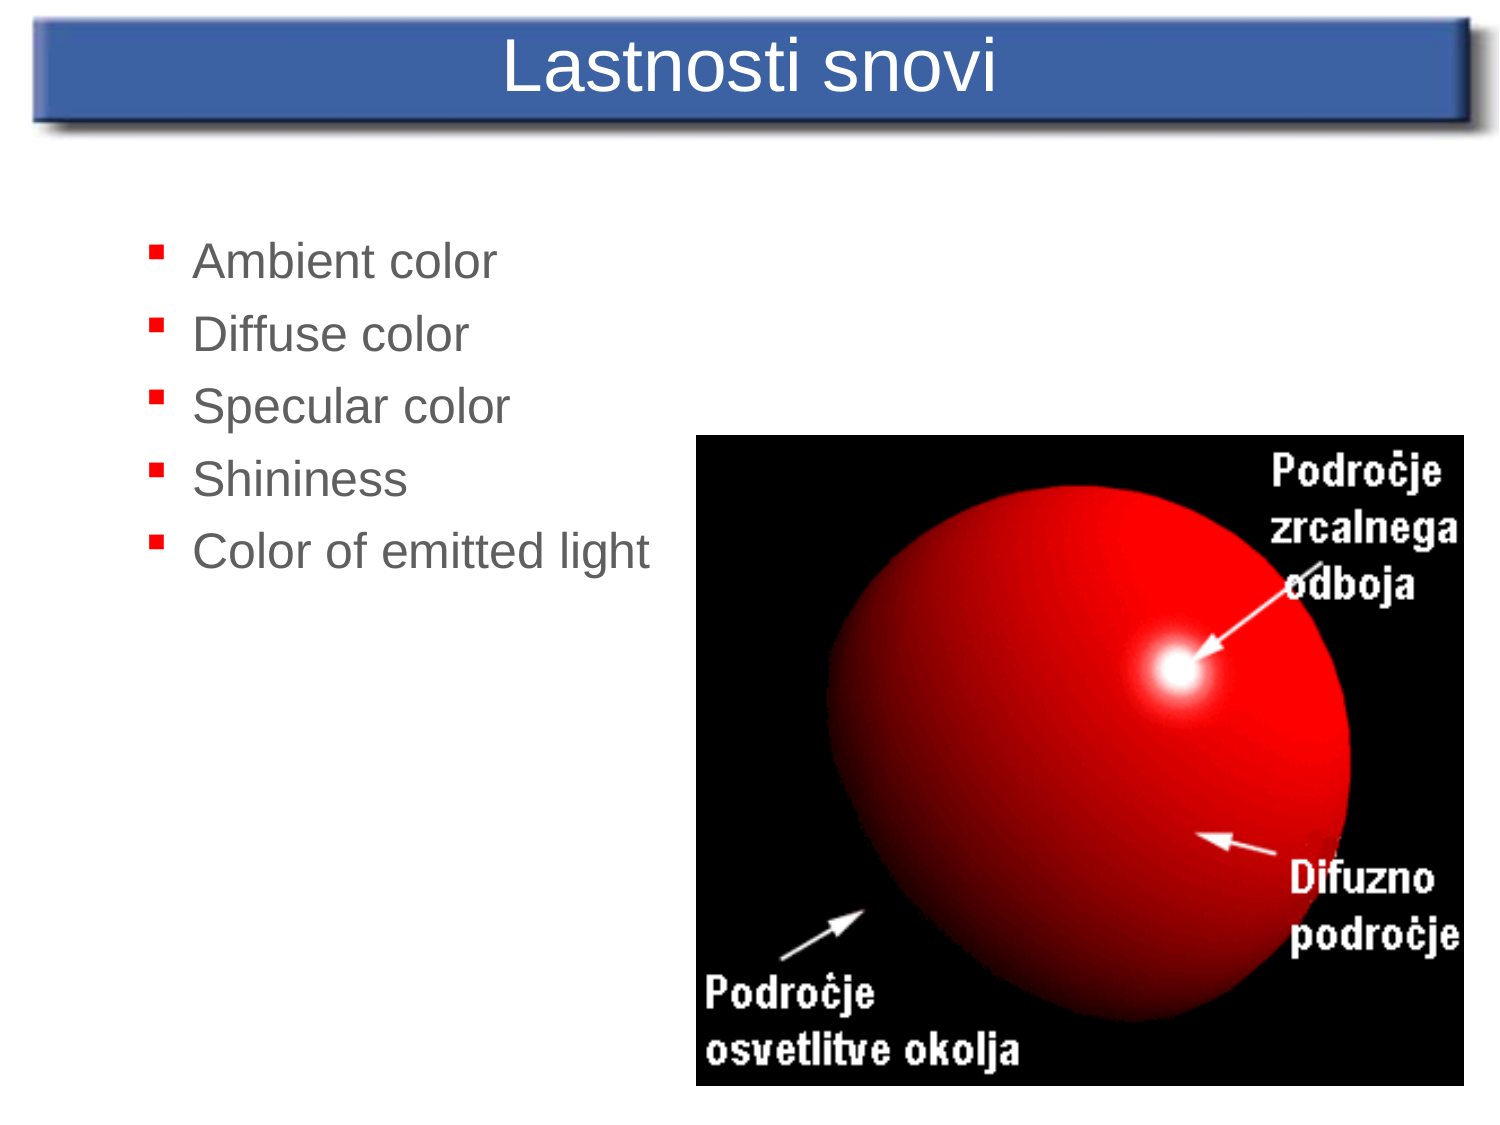

# Lastnosti snovi
Ambient color
Diffuse color
Specular color
Shininess
Color of emitted light